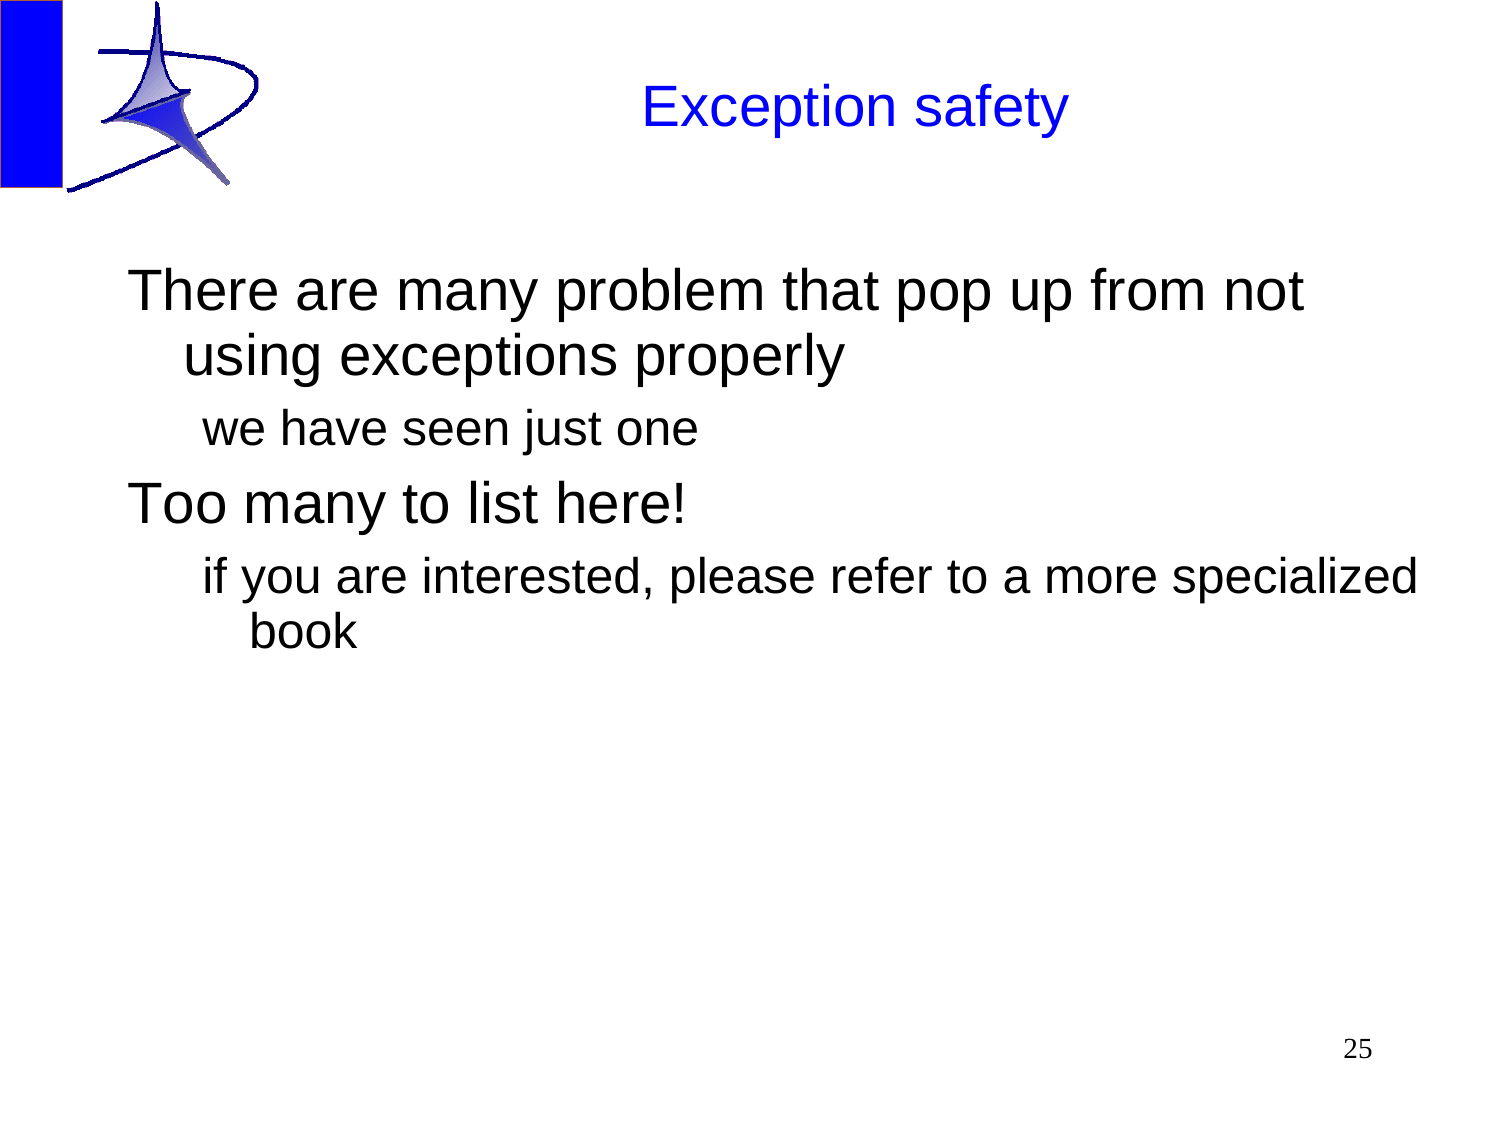

# Exception safety
There are many problem that pop up from not using exceptions properly
we have seen just one
Too many to list here!
if you are interested, please refer to a more specialized book
25